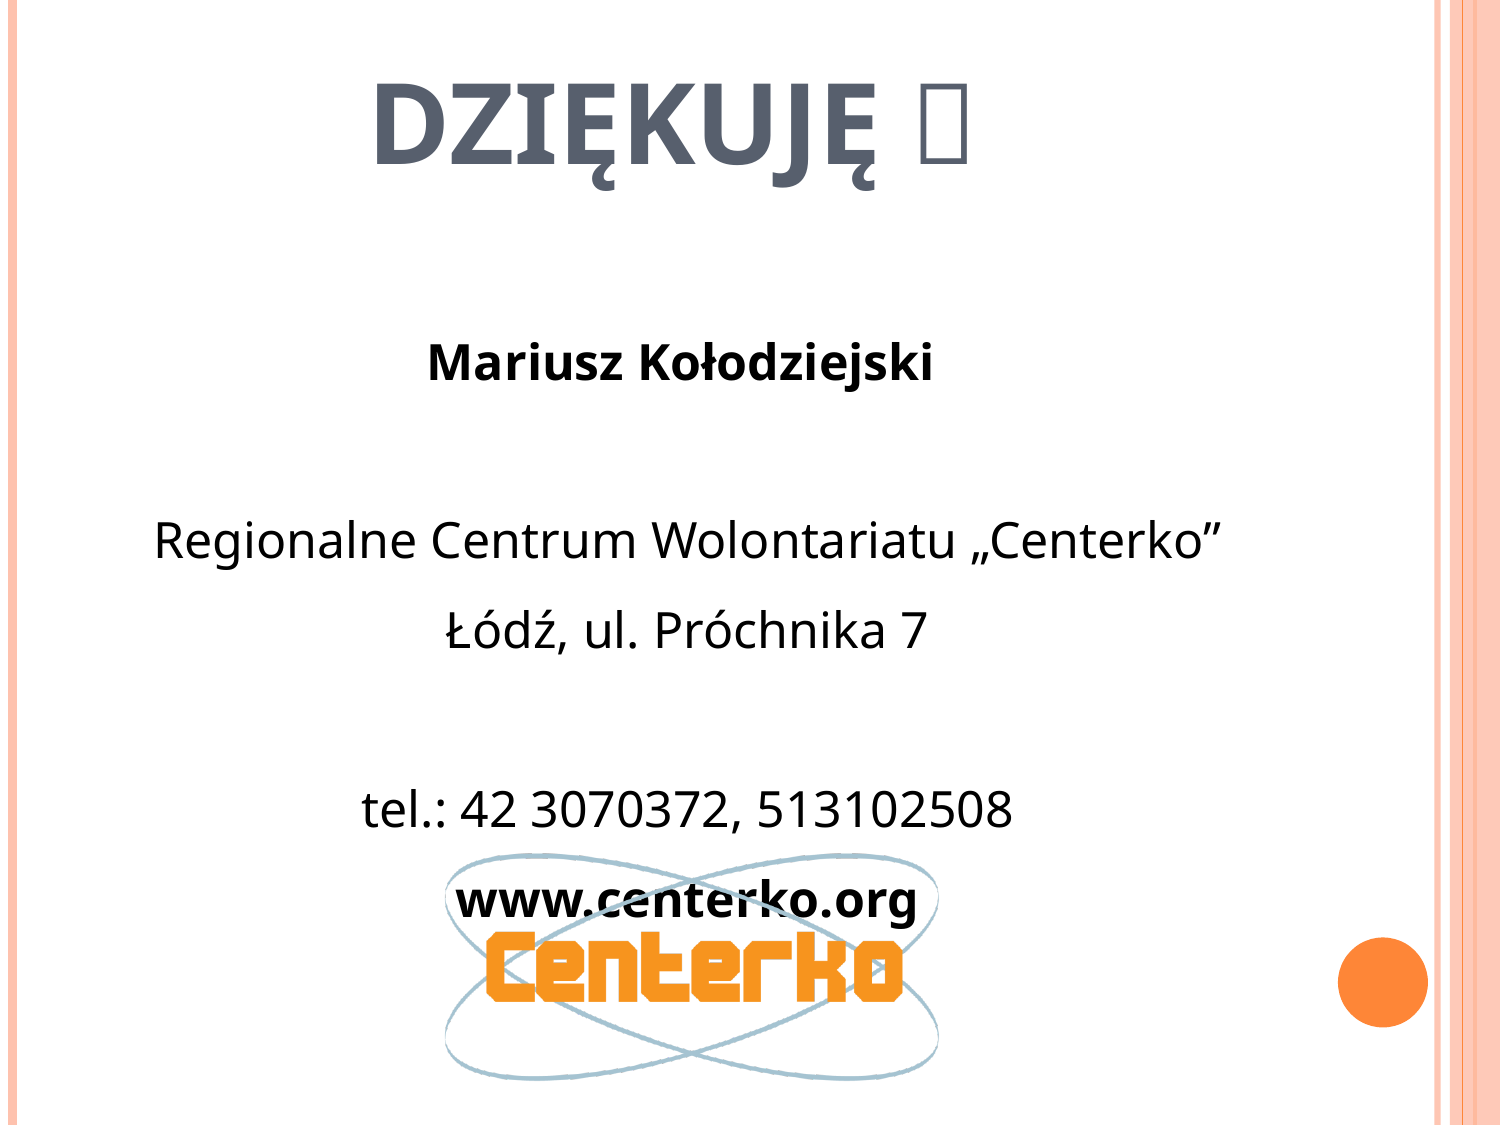

# DZIĘKUJĘ 
Mariusz Kołodziejski
Regionalne Centrum Wolontariatu „Centerko”
Łódź, ul. Próchnika 7
tel.: 42 3070372, 513102508
www.centerko.org